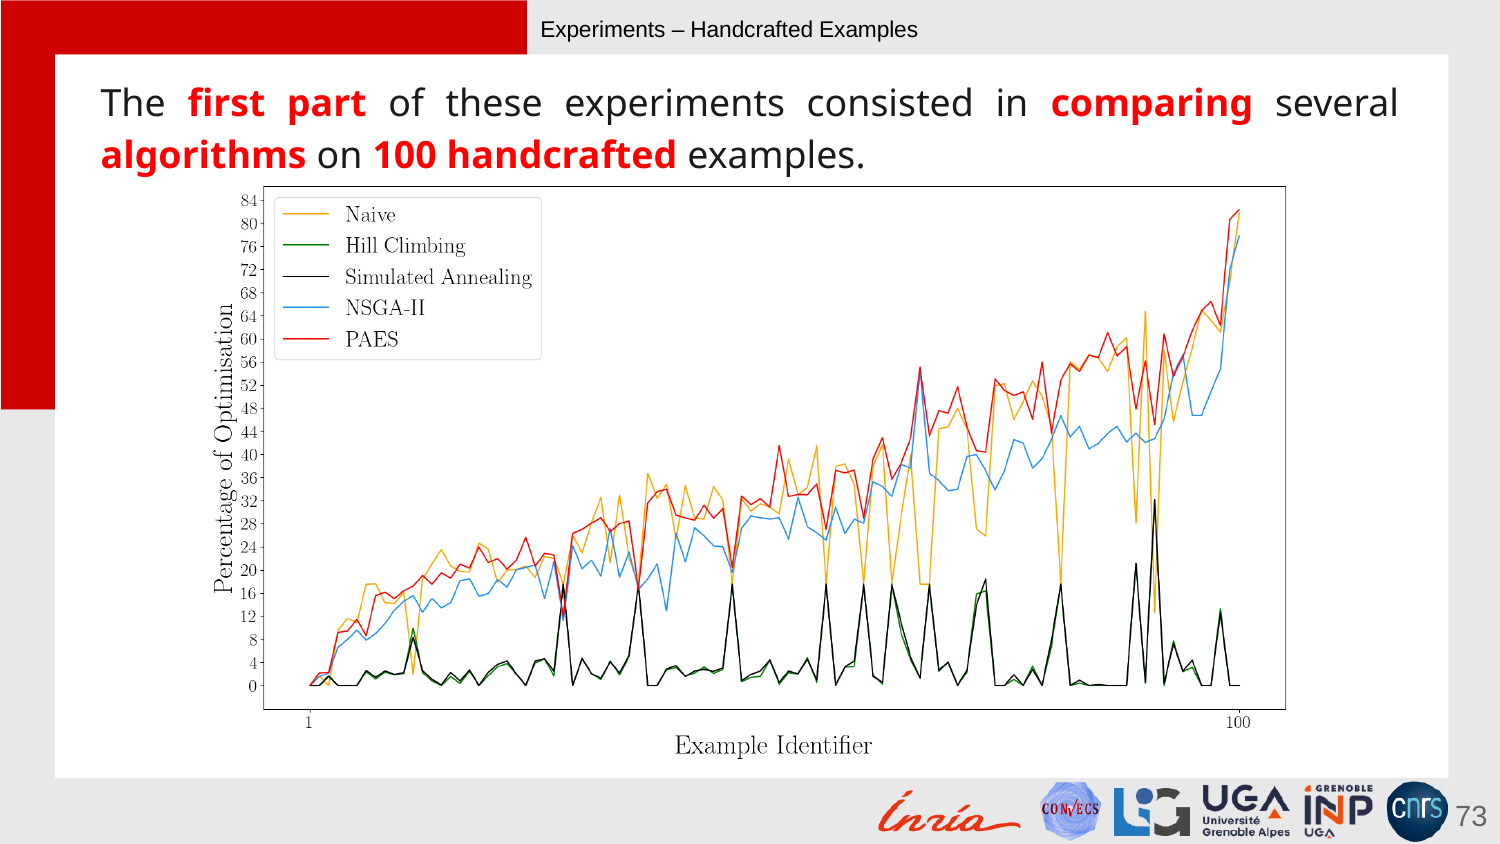

# Experiments – Handcrafted Examples
The first part of these experiments consisted in comparing several algorithms on 100 handcrafted examples.
73